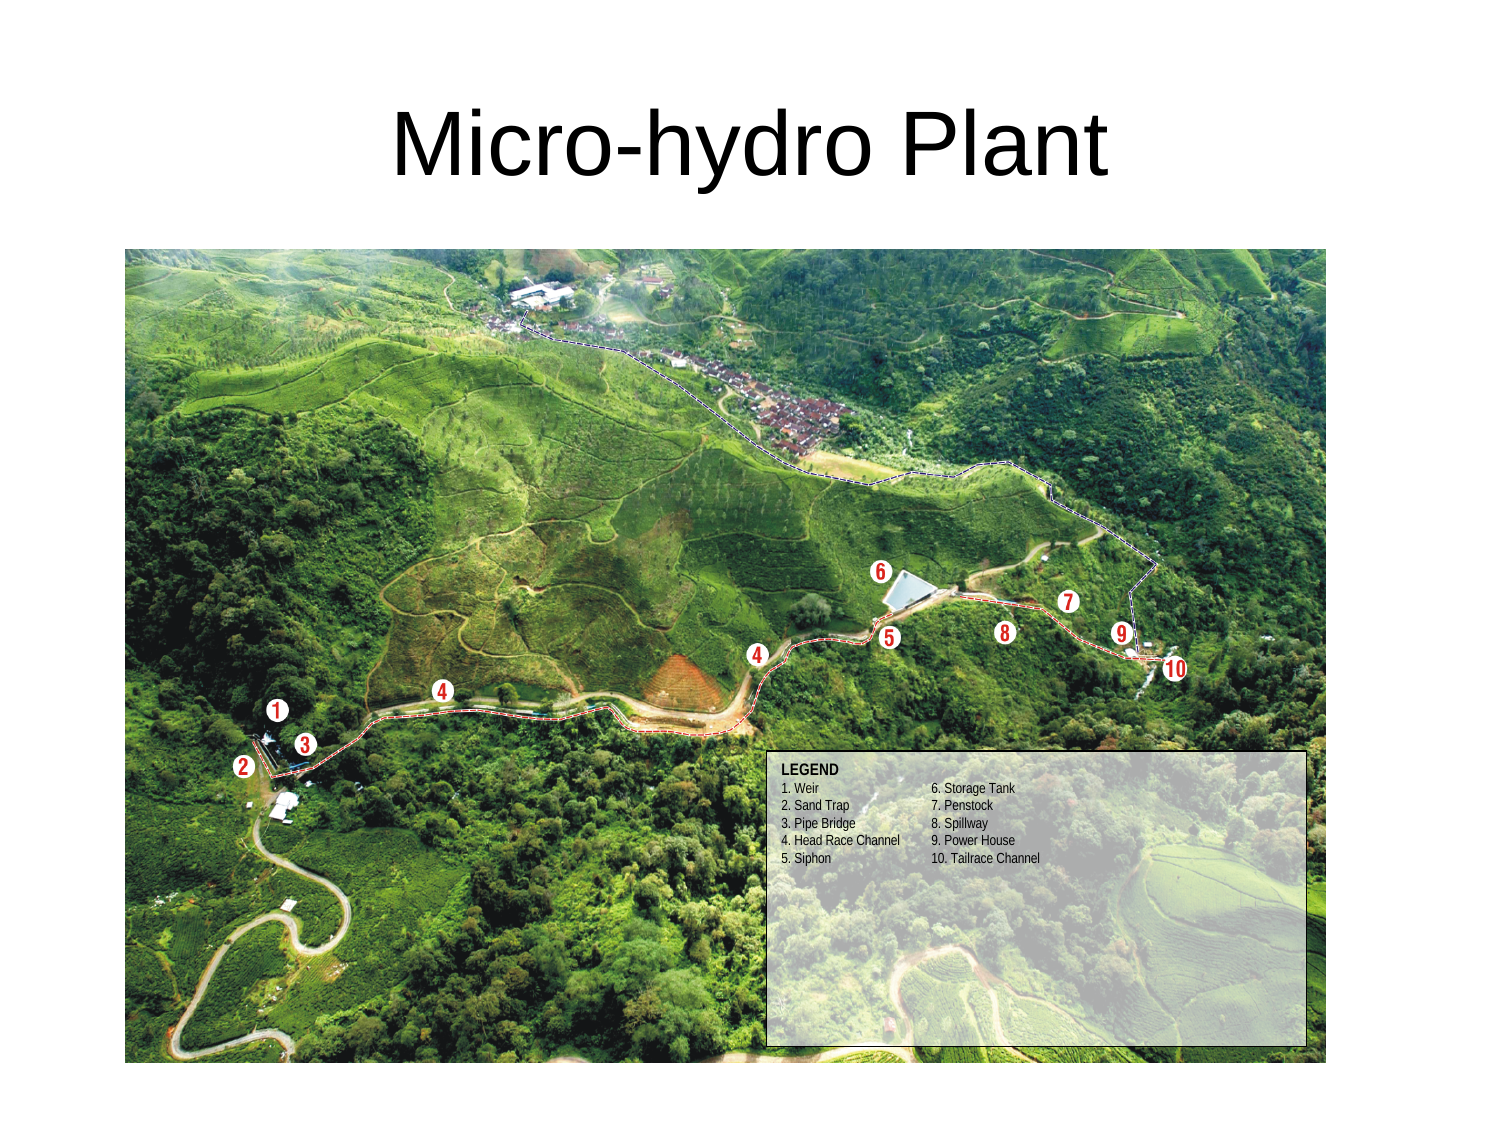

# Micro-hydro Plant
LEGEND
1. Weir	6. Storage Tank
2. Sand Trap	7. Penstock
3. Pipe Bridge	8. Spillway
4. Head Race Channel	9. Power House
5. Siphon	10. Tailrace Channel